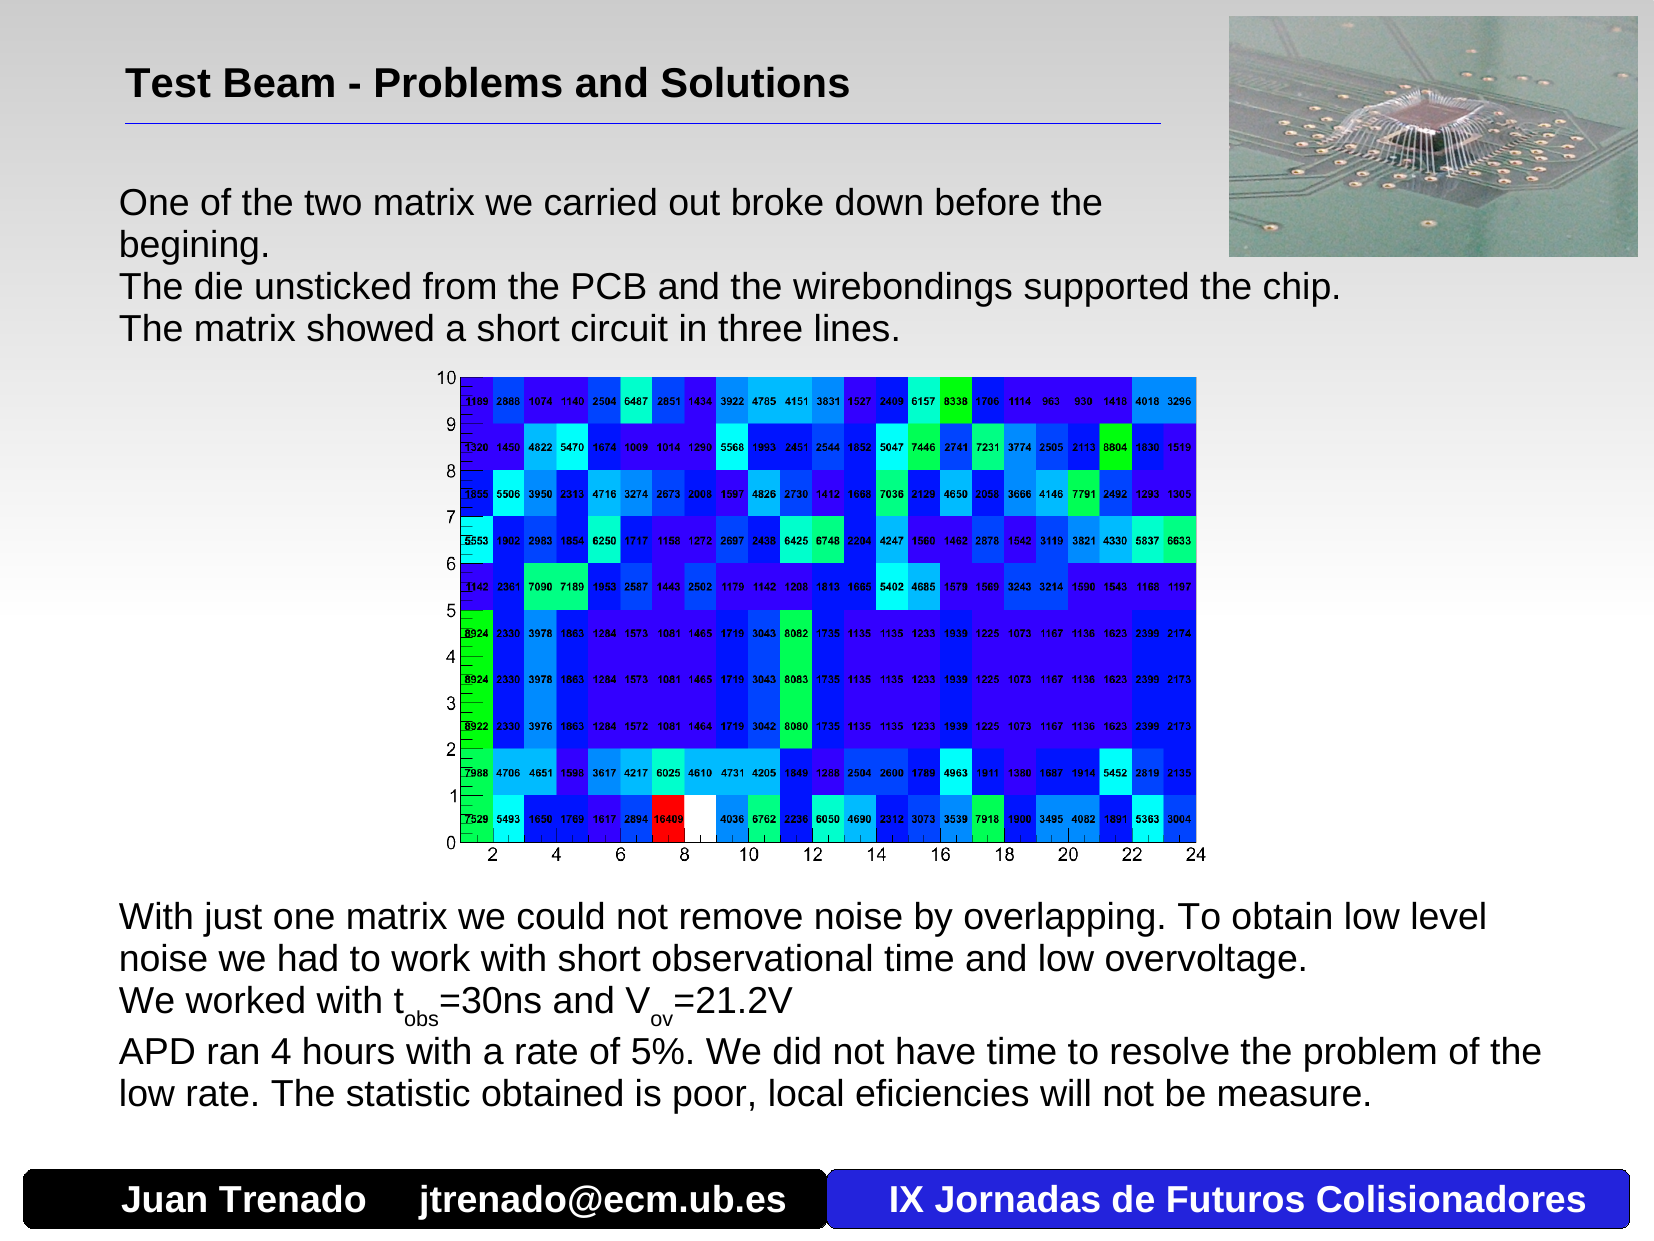

Test Beam - Problems and Solutions
One of the two matrix we carried out broke down before the
begining.
The die unsticked from the PCB and the wirebondings supported the chip.
The matrix showed a short circuit in three lines.
With just one matrix we could not remove noise by overlapping. To obtain low level noise we had to work with short observational time and low overvoltage.
We worked with tobs=30ns and Vov=21.2V
APD ran 4 hours with a rate of 5%. We did not have time to resolve the problem of the low rate. The statistic obtained is poor, local eficiencies will not be measure.
Juan Trenado jtrenado@ecm.ub.es
IX Jornadas de Futuros Colisionadores